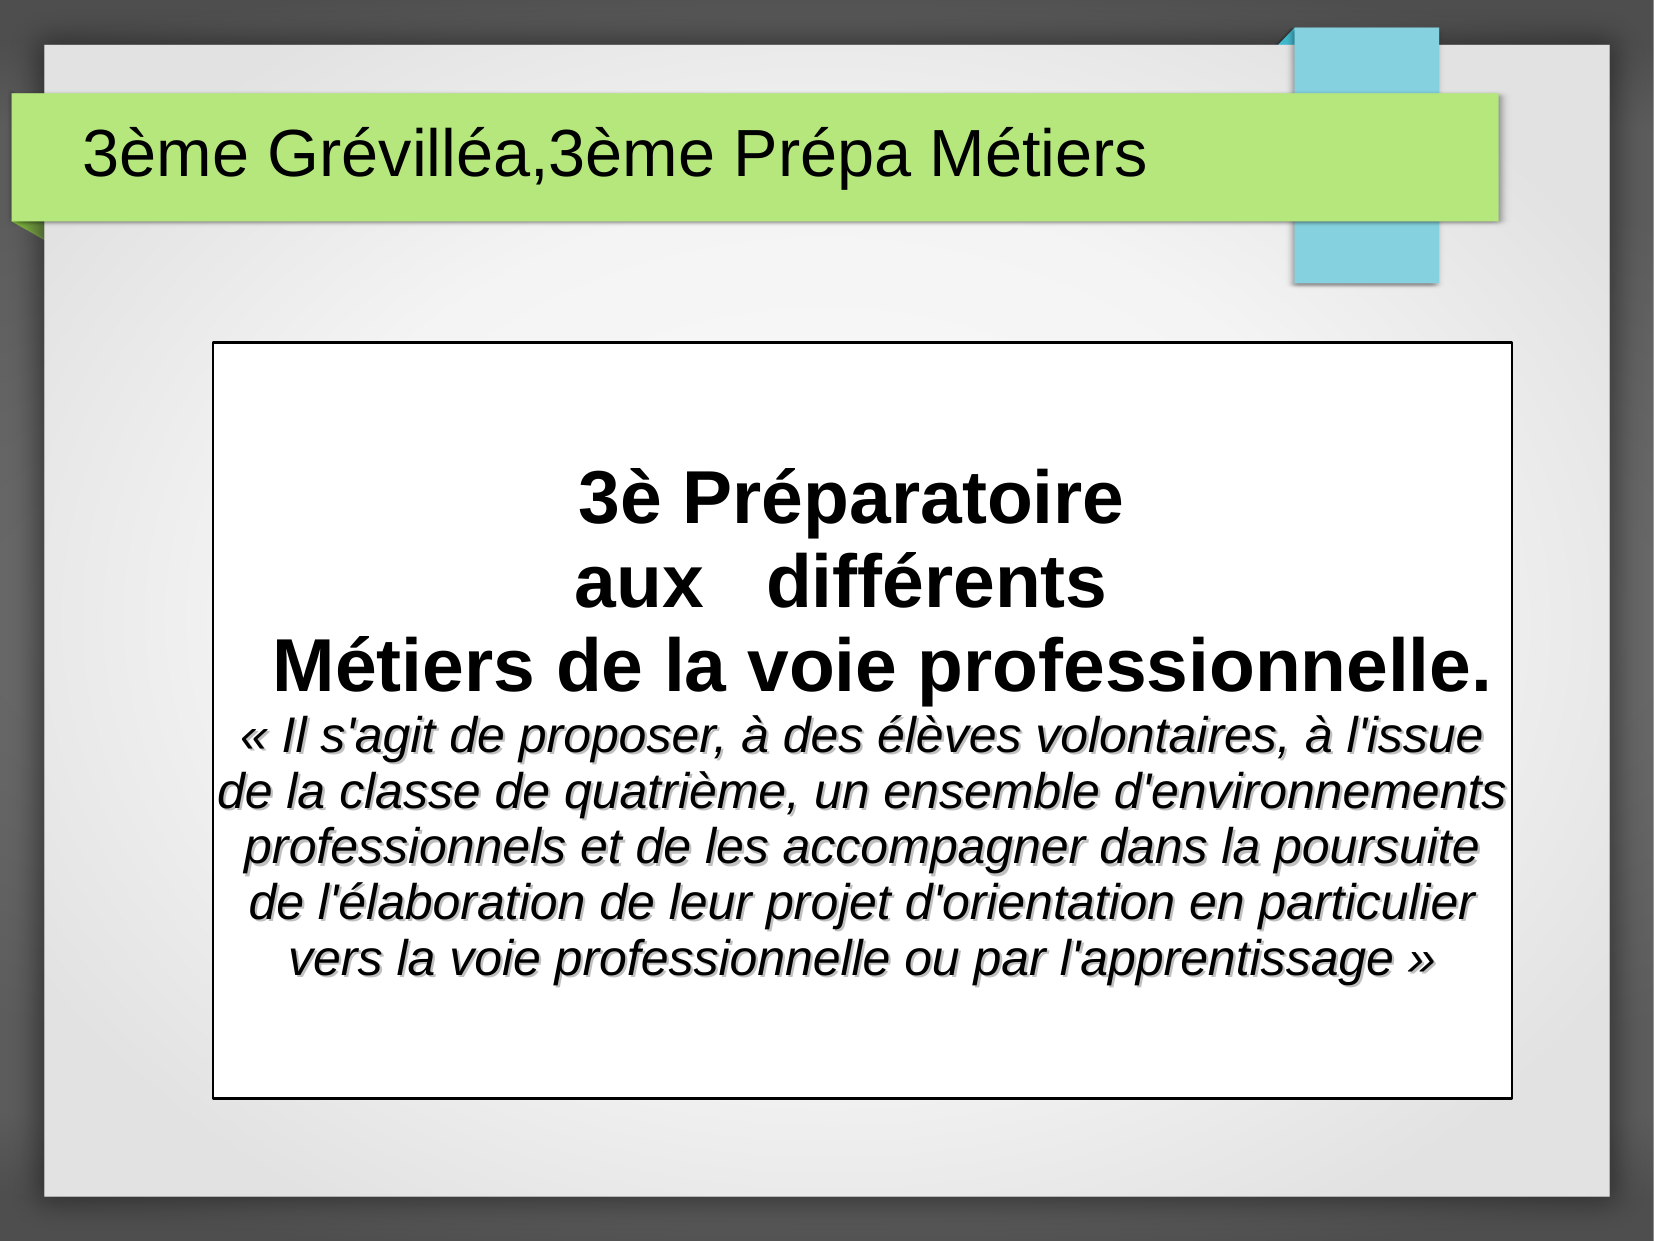

# 3ème Grévilléa,3ème Prépa Métiers
3è Préparatoire
 aux différents
 Métiers de la voie professionnelle.
« Il s'agit de proposer, à des élèves volontaires, à l'issue de la classe de quatrième, un ensemble d'environnements professionnels et de les accompagner dans la poursuite de l'élaboration de leur projet d'orientation en particulier vers la voie professionnelle ou par l'apprentissage »